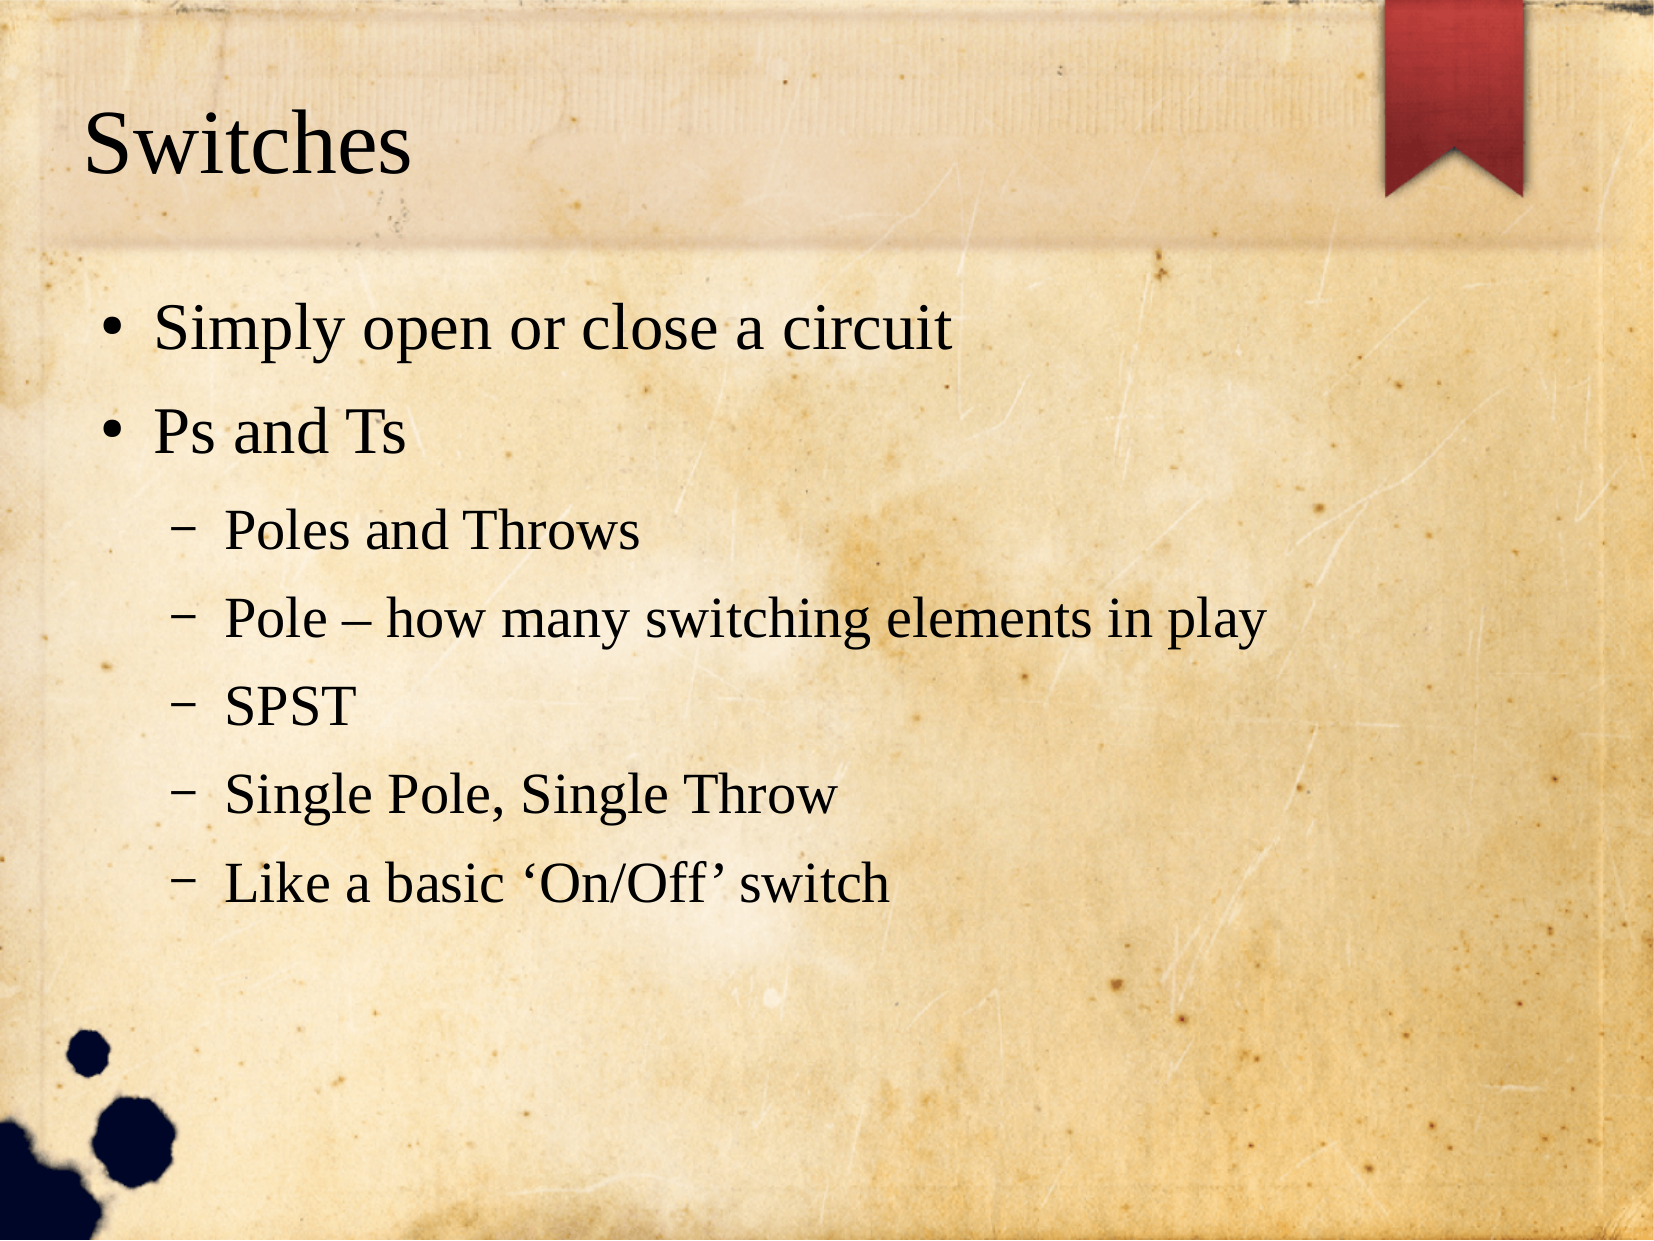

# Switches
Simply open or close a circuit
Ps and Ts
Poles and Throws
Pole – how many switching elements in play
SPST
Single Pole, Single Throw
Like a basic ‘On/Off’ switch